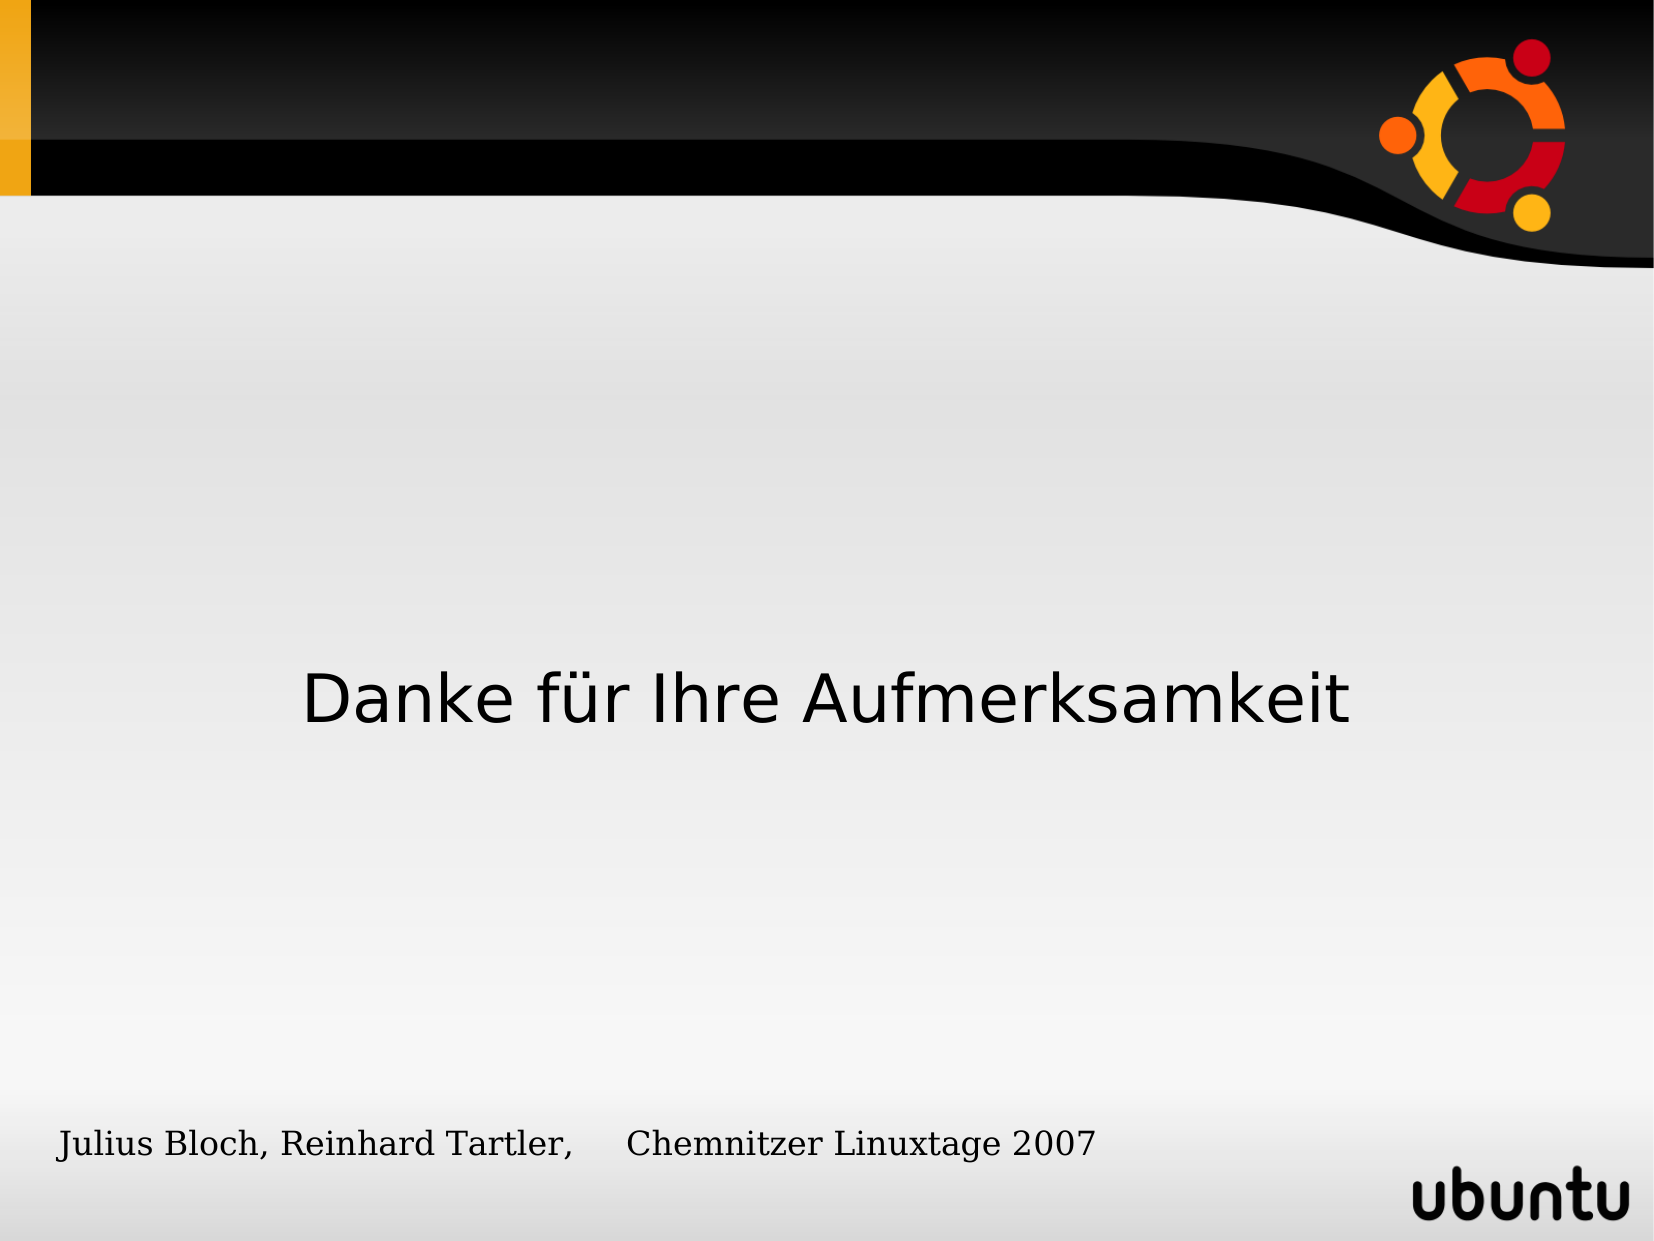

#
Danke für Ihre Aufmerksamkeit
Julius Bloch, Reinhard Tartler, Chemnitzer Linuxtage 2007